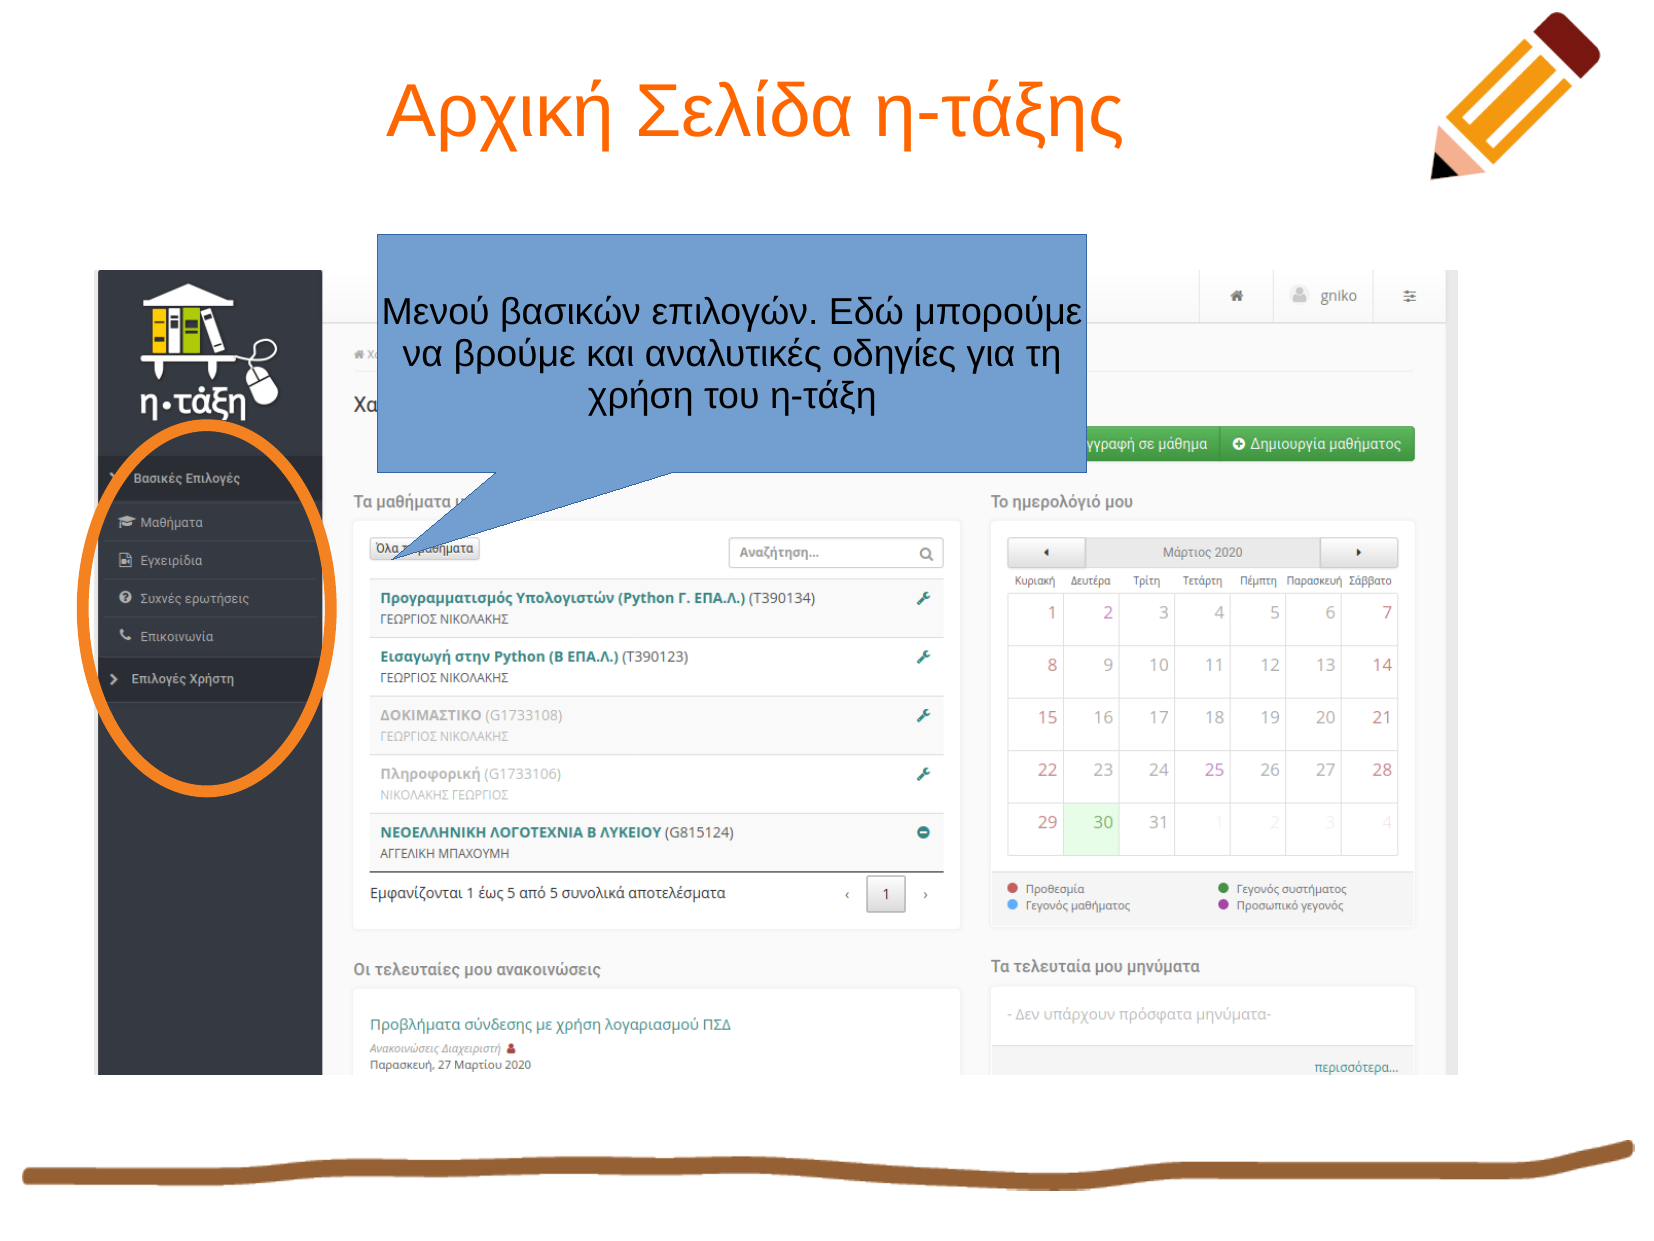

# Αρχική Σελίδα η-τάξης
Μενού βασικών επιλογών. Εδώ μπορούμε
να βρούμε και αναλυτικές οδηγίες για τη
χρήση του η-τάξη